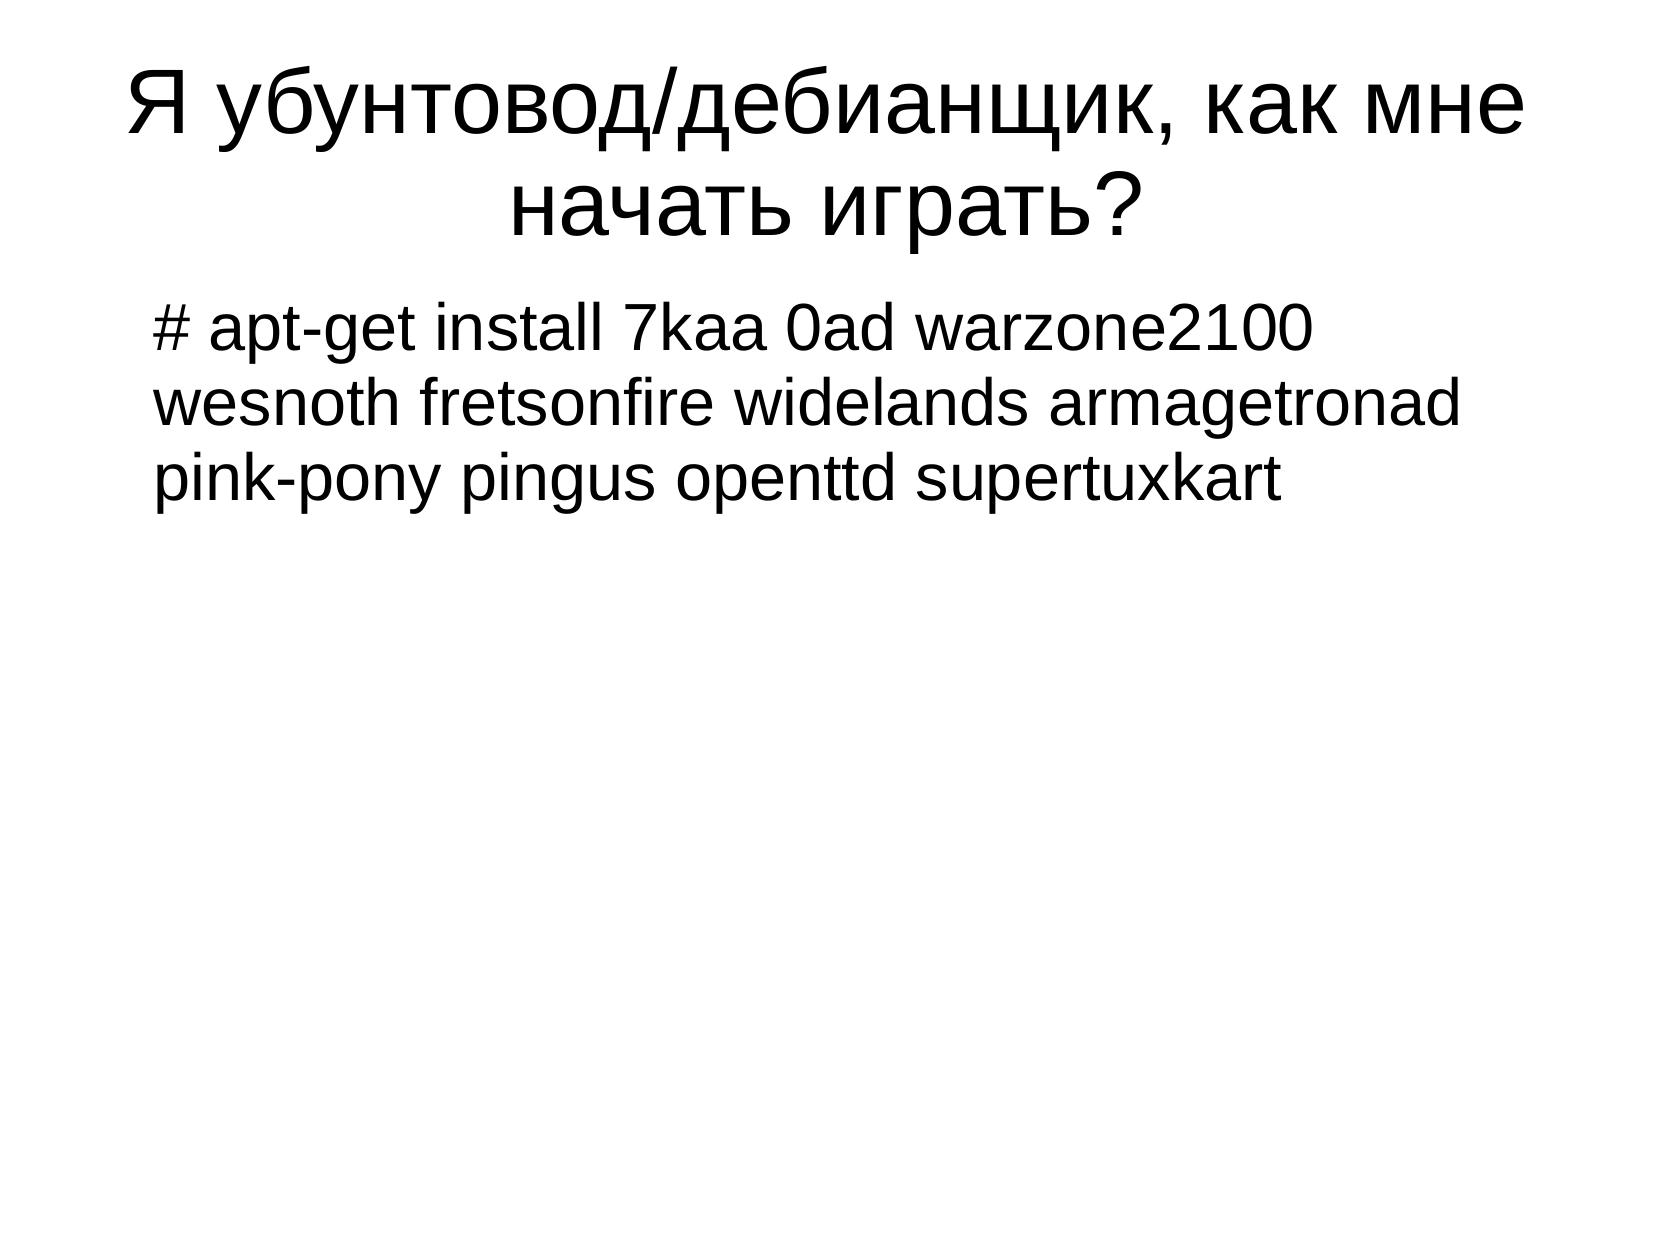

# Я убунтовод/дебианщик, как мне начать играть?
# apt-get install 7kaa 0ad warzone2100 wesnoth fretsonfire widelands armagetronad pink-pony pingus openttd supertuxkart